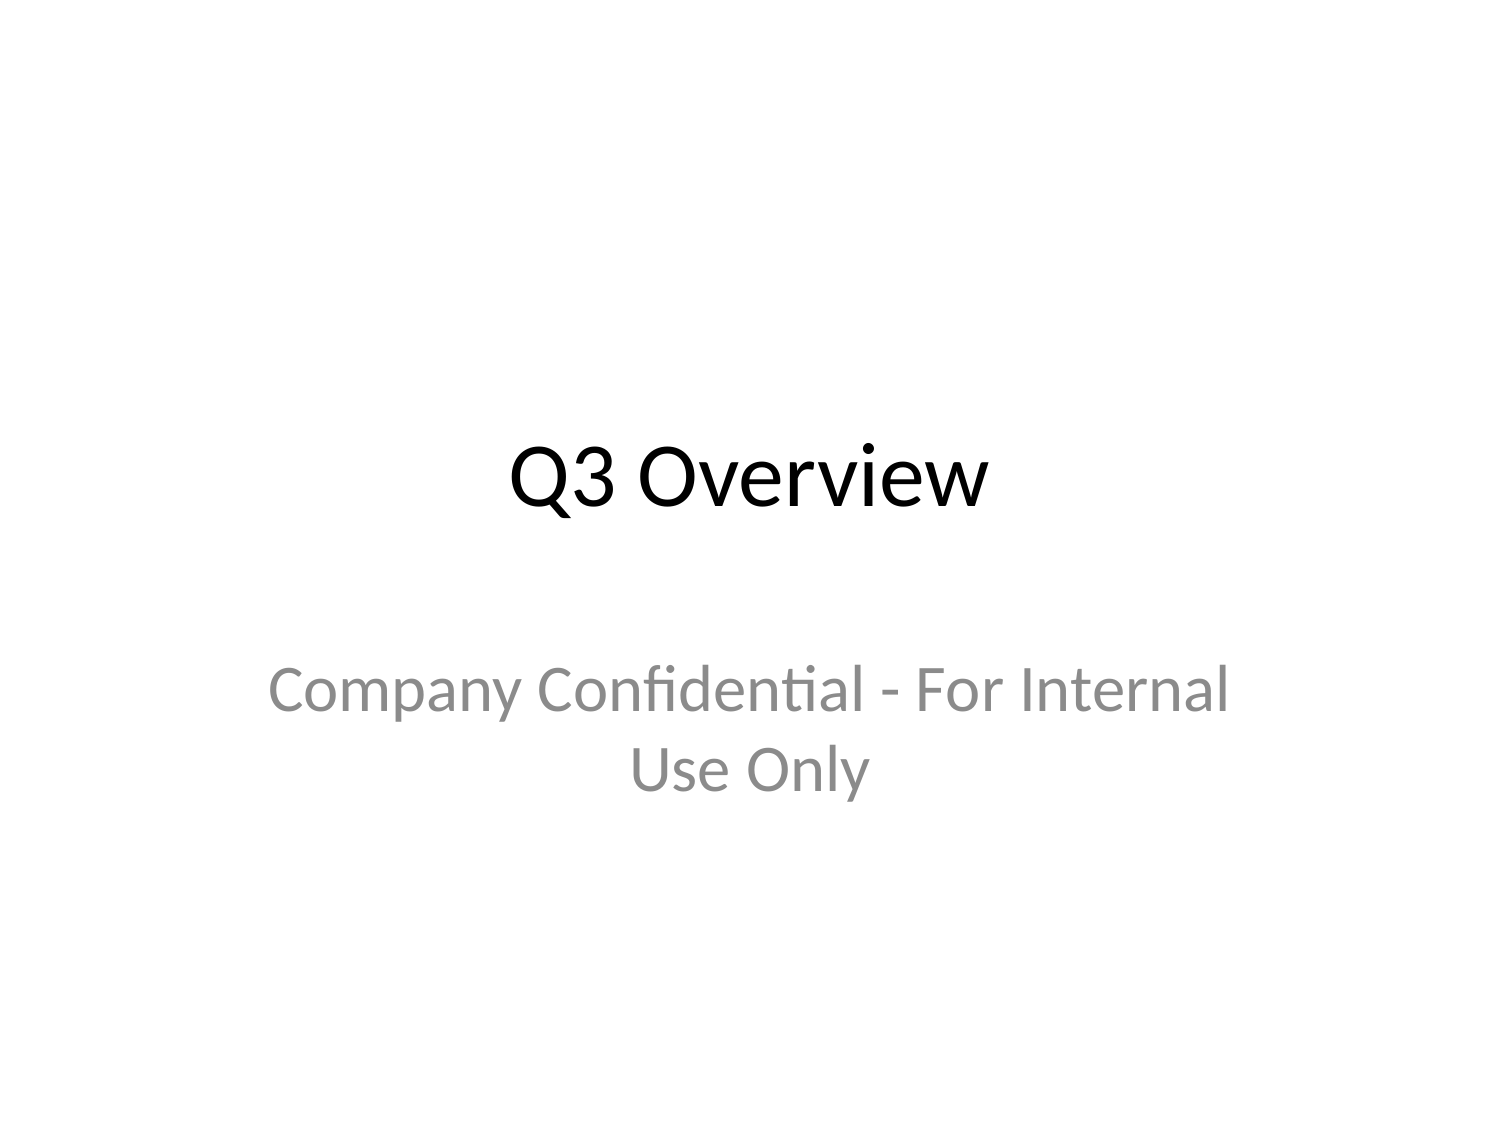

# Q3 Overview
Company Confidential - For Internal Use Only